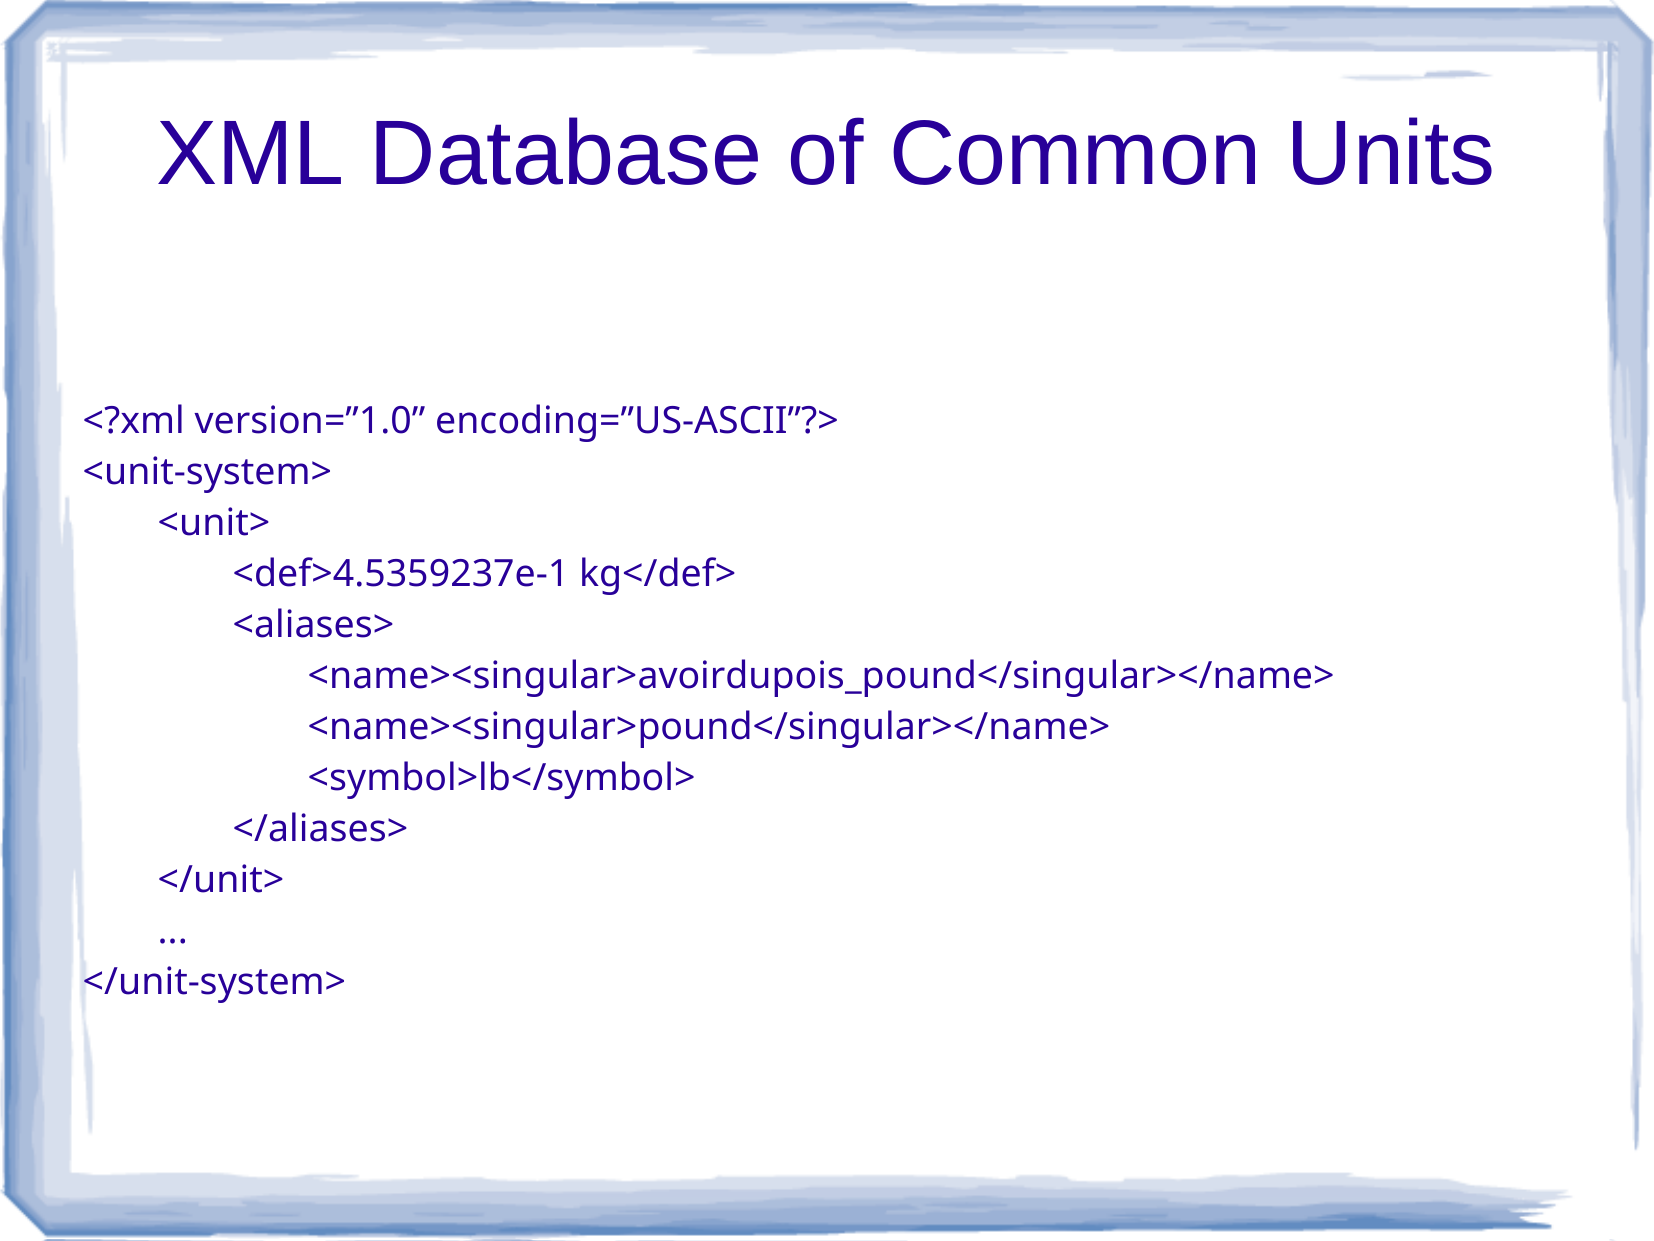

# XML Database of Common Units
<?xml version=”1.0” encoding=”US-ASCII”?>
<unit-system>
	<unit>
		<def>4.5359237e-1 kg</def>
		<aliases>
			<name><singular>avoirdupois_pound</singular></name>
			<name><singular>pound</singular></name>
			<symbol>lb</symbol>
		</aliases>
	</unit>
	...
</unit-system>